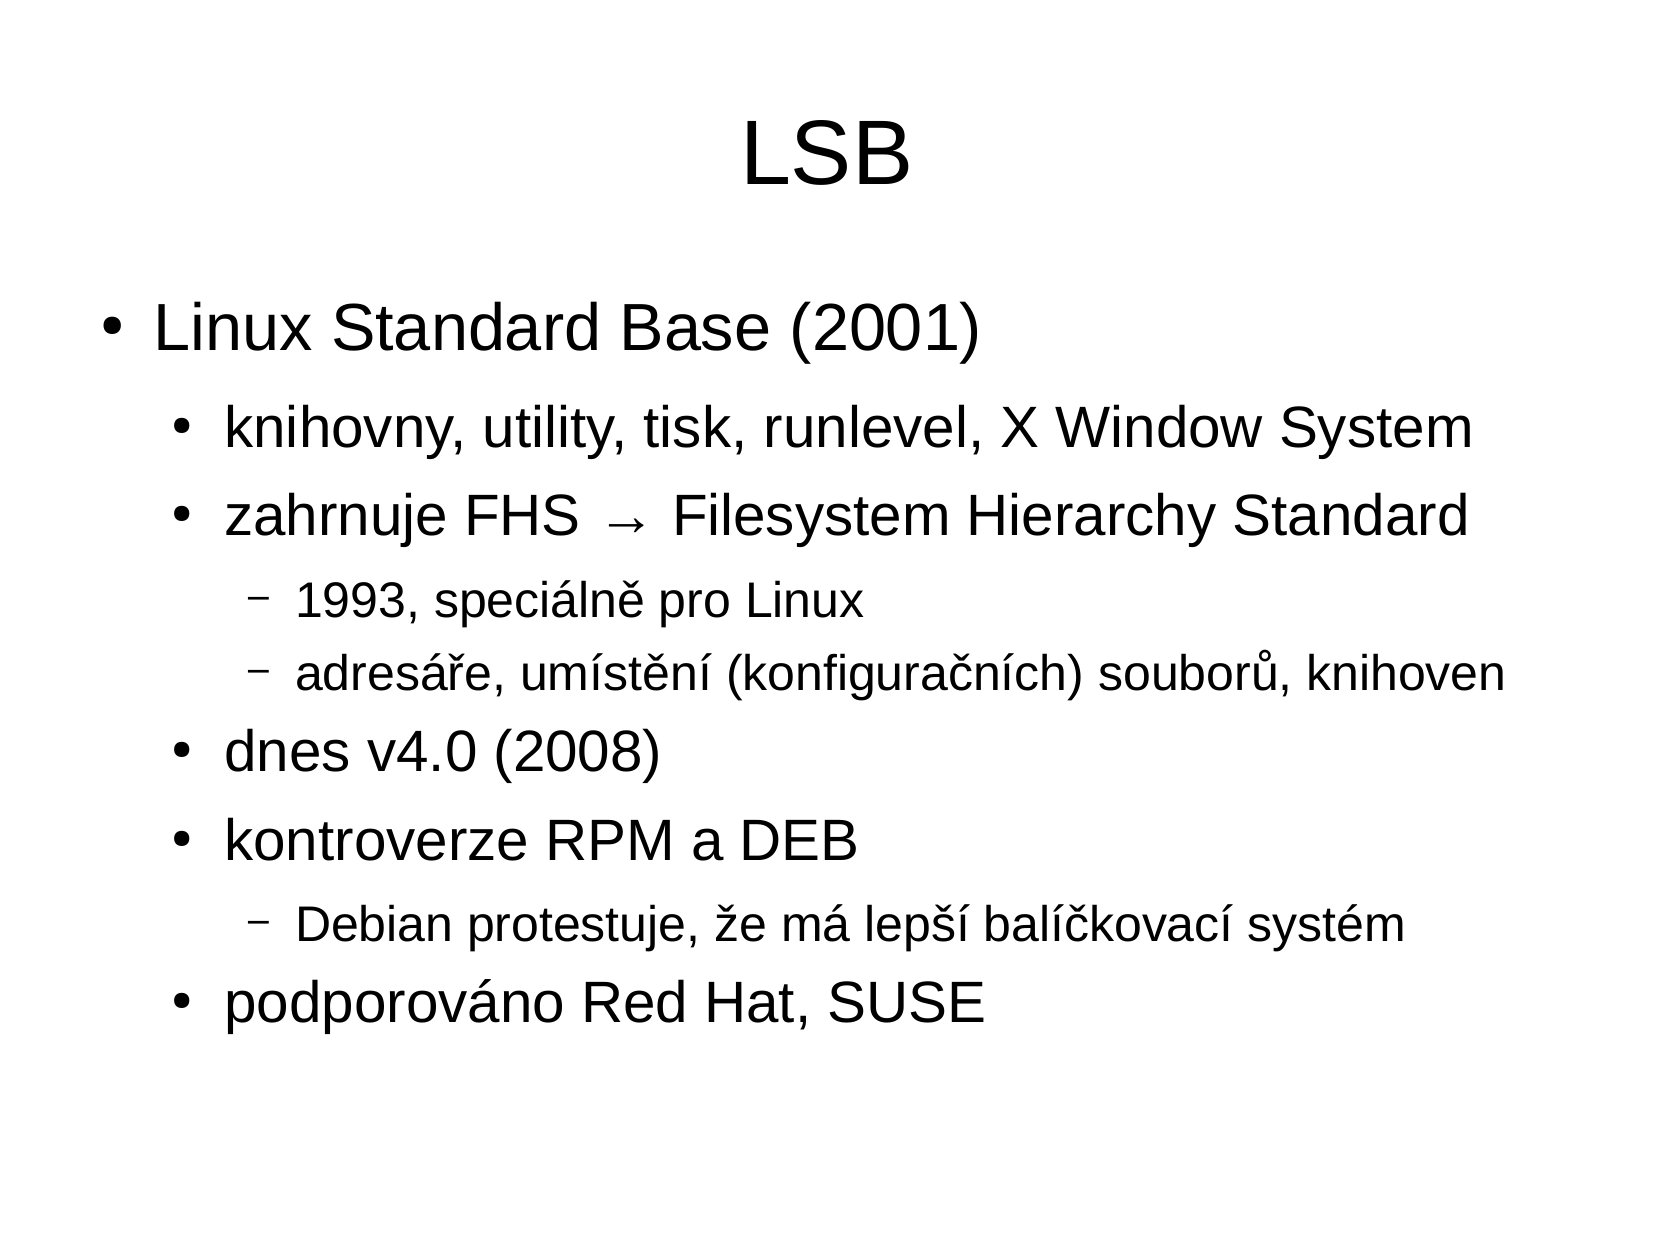

# LSB
Linux Standard Base (2001)
knihovny, utility, tisk, runlevel, X Window System
zahrnuje FHS → Filesystem Hierarchy Standard
1993, speciálně pro Linux
adresáře, umístění (konfiguračních) souborů, knihoven
dnes v4.0 (2008)
kontroverze RPM a DEB
Debian protestuje, že má lepší balíčkovací systém
podporováno Red Hat, SUSE